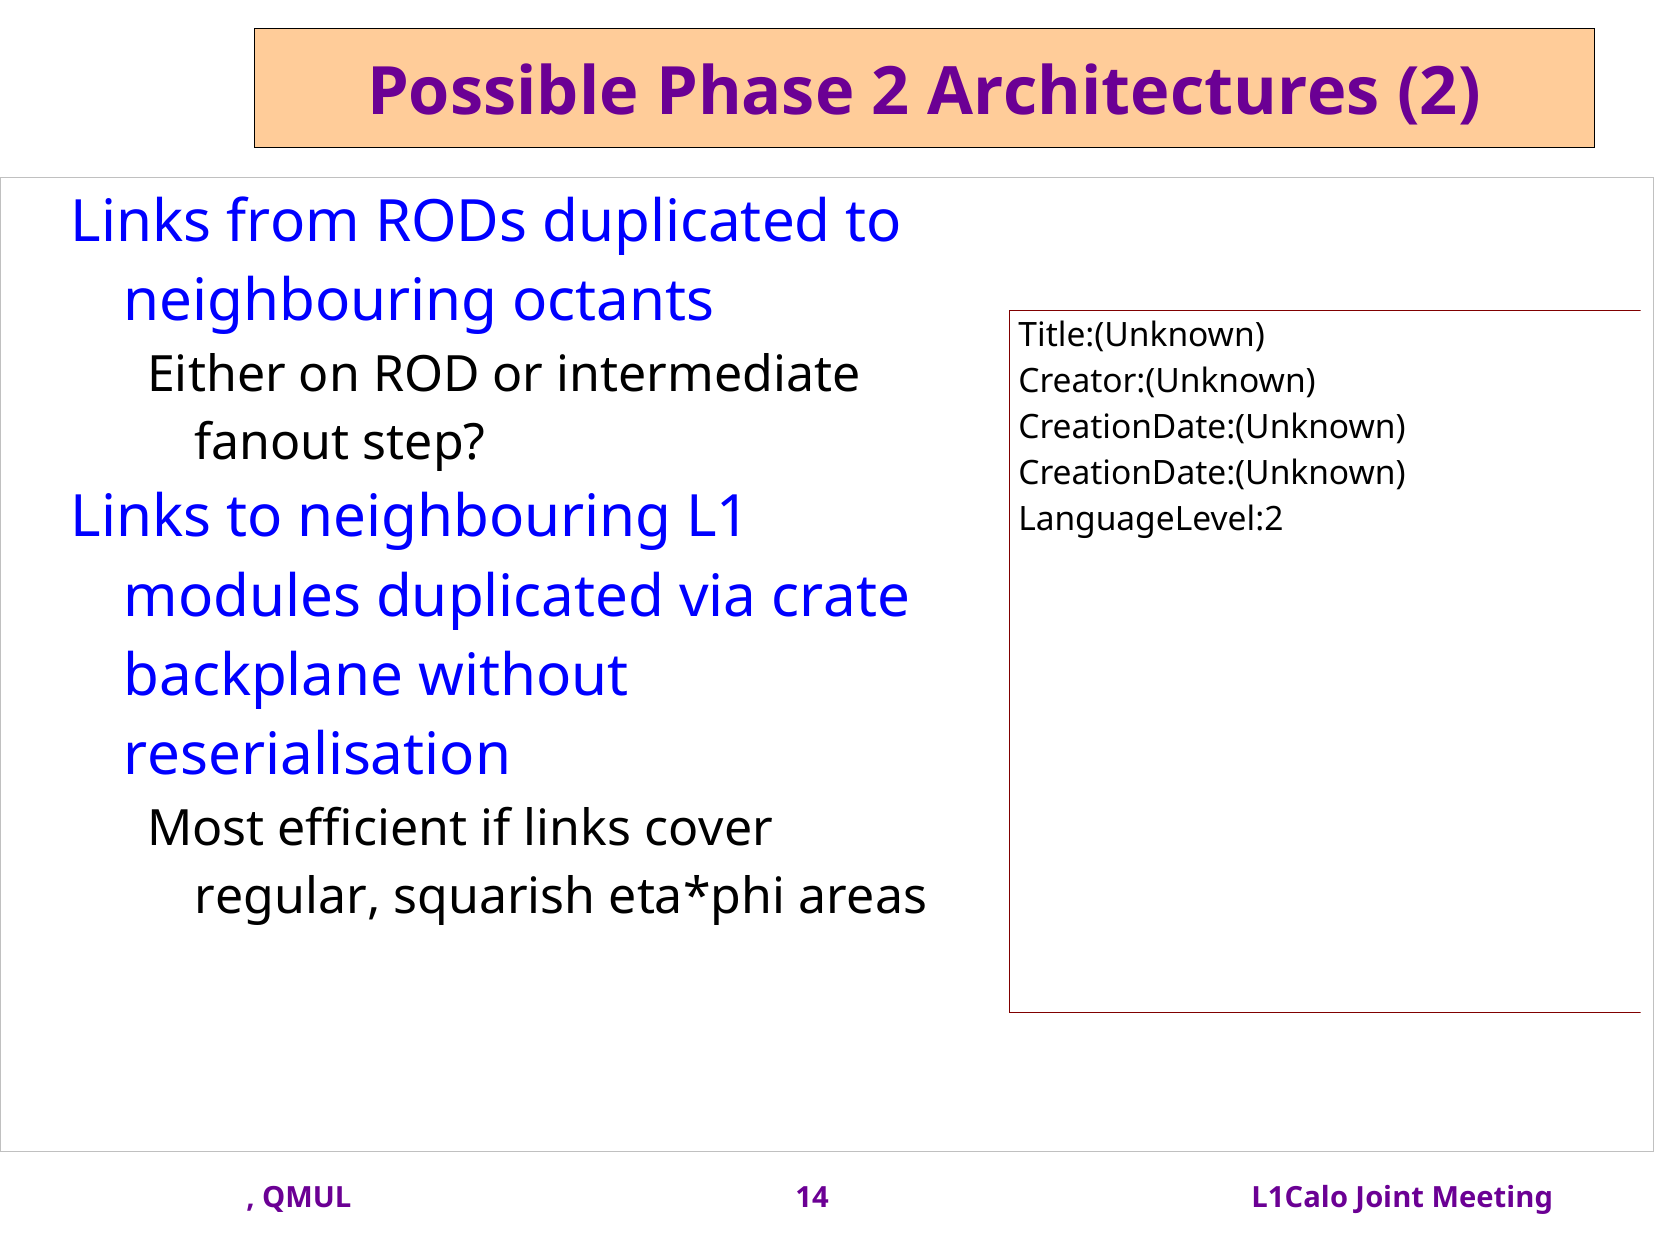

# Possible Phase 2 Architectures (2)
Links from RODs duplicated to neighbouring octants
Either on ROD or intermediate fanout step?
Links to neighbouring L1 modules duplicated via crate backplane without reserialisation
Most efficient if links cover regular, squarish eta*phi areas